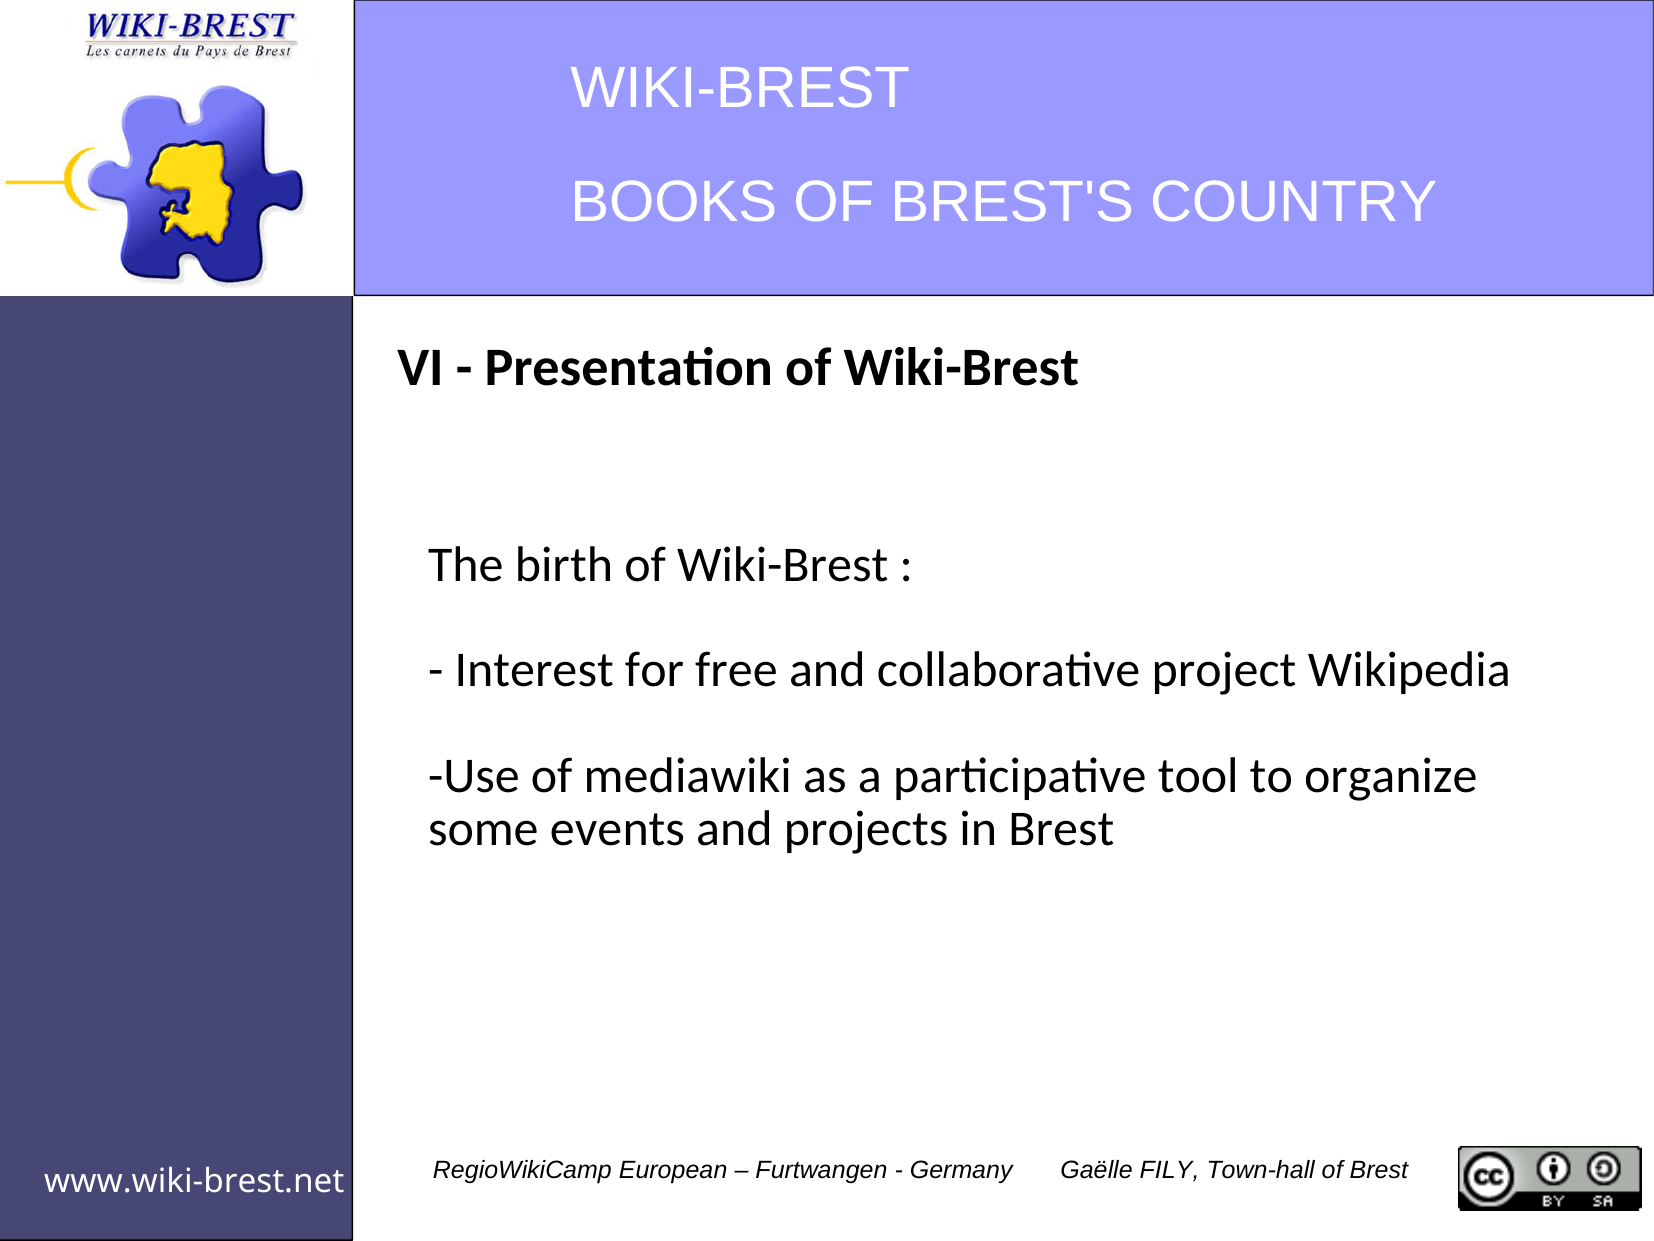

VI - Presentation of Wiki-Brest
The birth of Wiki-Brest :
- Interest for free and collaborative project Wikipedia
-Use of mediawiki as a participative tool to organize some events and projects in Brest